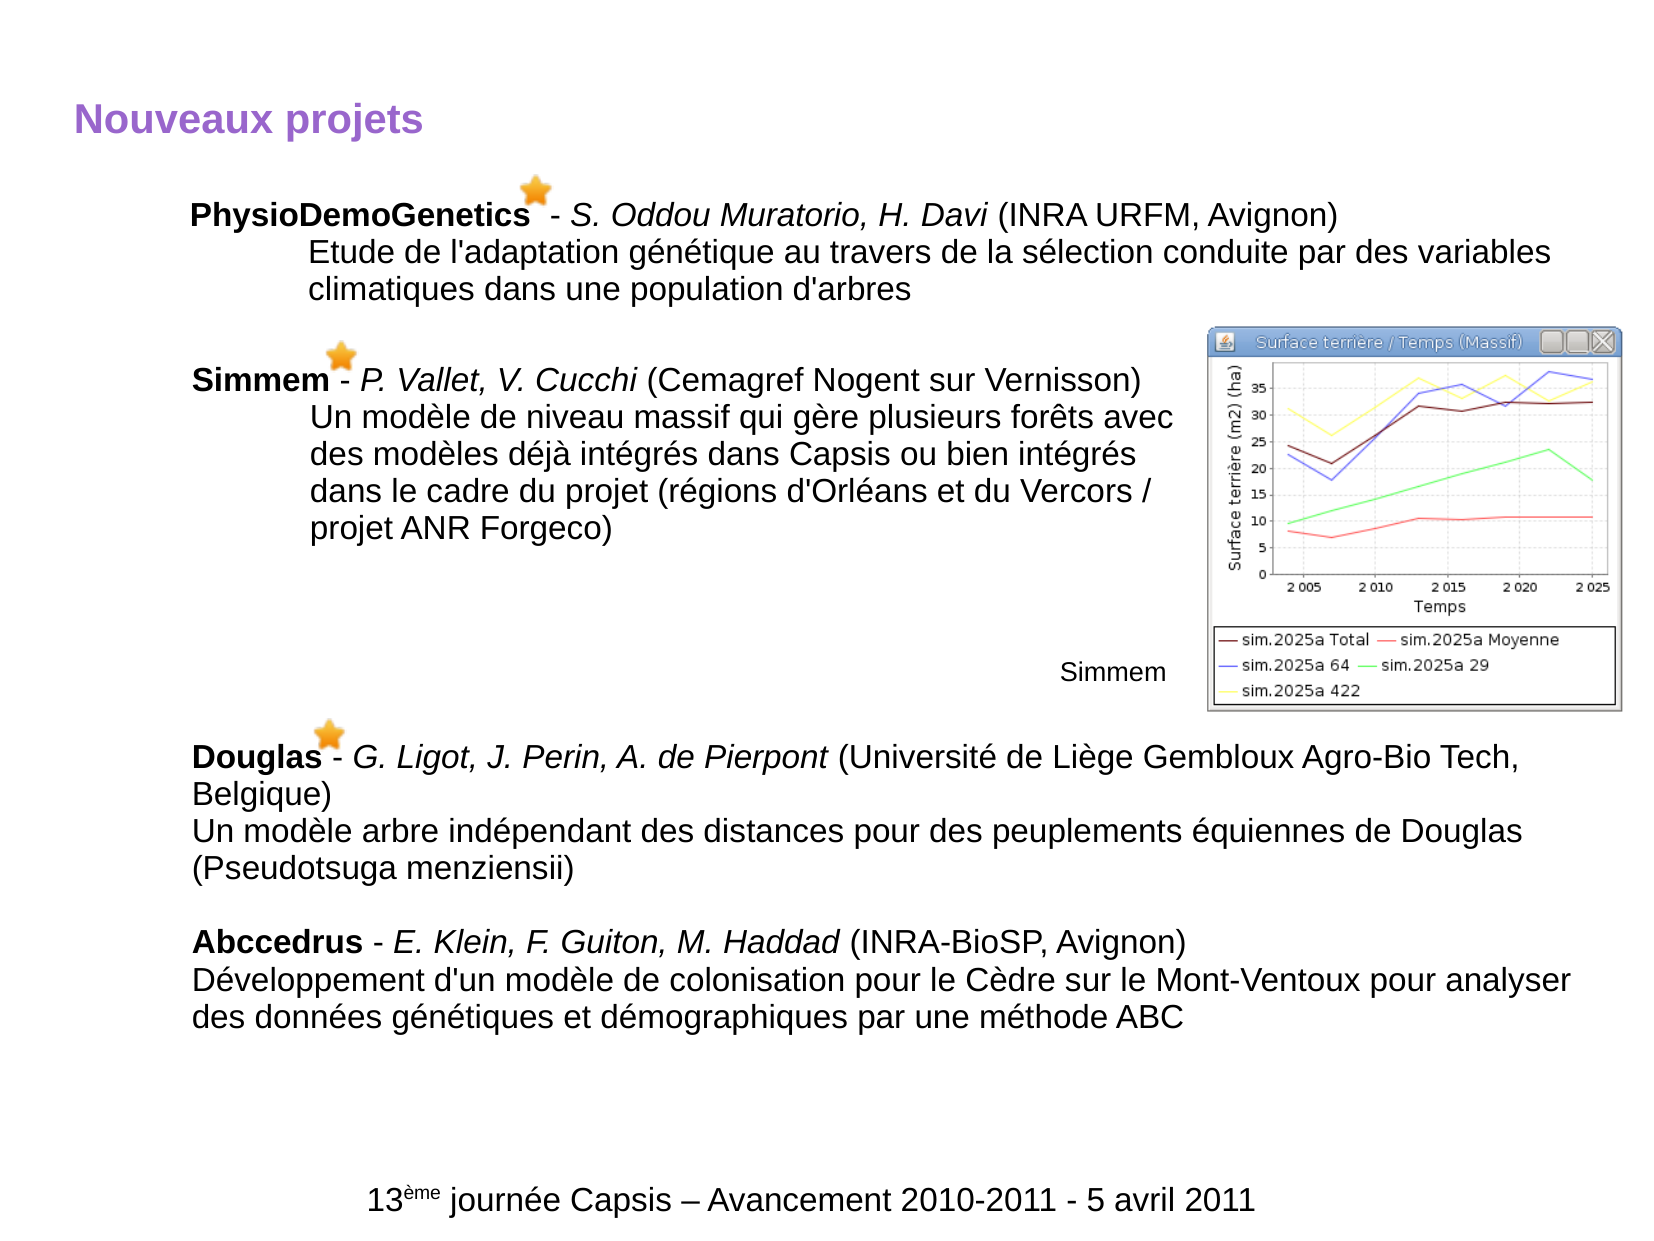

Nouveaux projets
PhysioDemoGenetics - S. Oddou Muratorio, H. Davi (INRA URFM, Avignon)
Etude de l'adaptation génétique au travers de la sélection conduite par des variables climatiques dans une population d'arbres
Simmem - P. Vallet, V. Cucchi (Cemagref Nogent sur Vernisson)
Un modèle de niveau massif qui gère plusieurs forêts avec des modèles déjà intégrés dans Capsis ou bien intégrés dans le cadre du projet (régions d'Orléans et du Vercors / projet ANR Forgeco)
Simmem
Douglas - G. Ligot, J. Perin, A. de Pierpont (Université de Liège Gembloux Agro-Bio Tech, Belgique)
Un modèle arbre indépendant des distances pour des peuplements équiennes de Douglas (Pseudotsuga menziensii)
Abccedrus - E. Klein, F. Guiton, M. Haddad (INRA-BioSP, Avignon)
Développement d'un modèle de colonisation pour le Cèdre sur le Mont-Ventoux pour analyser des données génétiques et démographiques par une méthode ABC